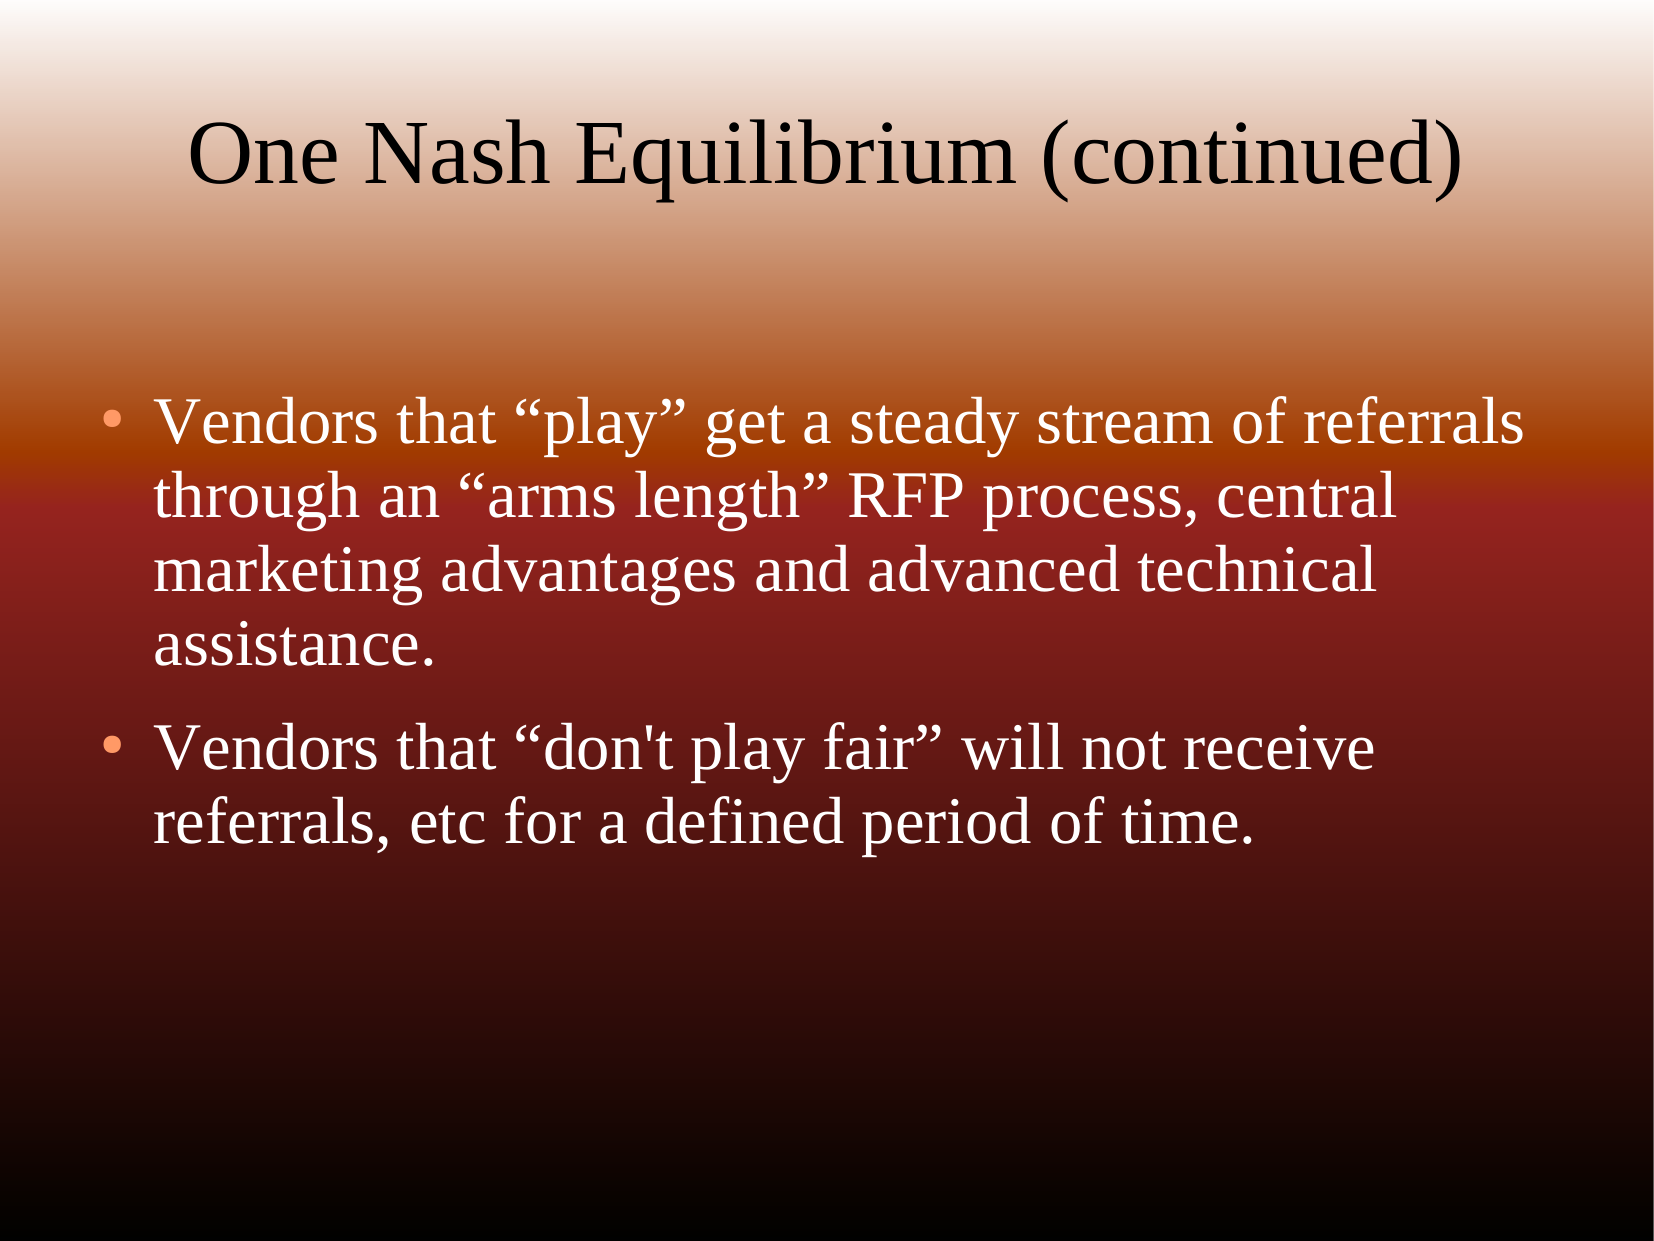

# One Nash Equilibrium (continued)
Vendors that “play” get a steady stream of referrals through an “arms length” RFP process, central marketing advantages and advanced technical assistance.
Vendors that “don't play fair” will not receive referrals, etc for a defined period of time.